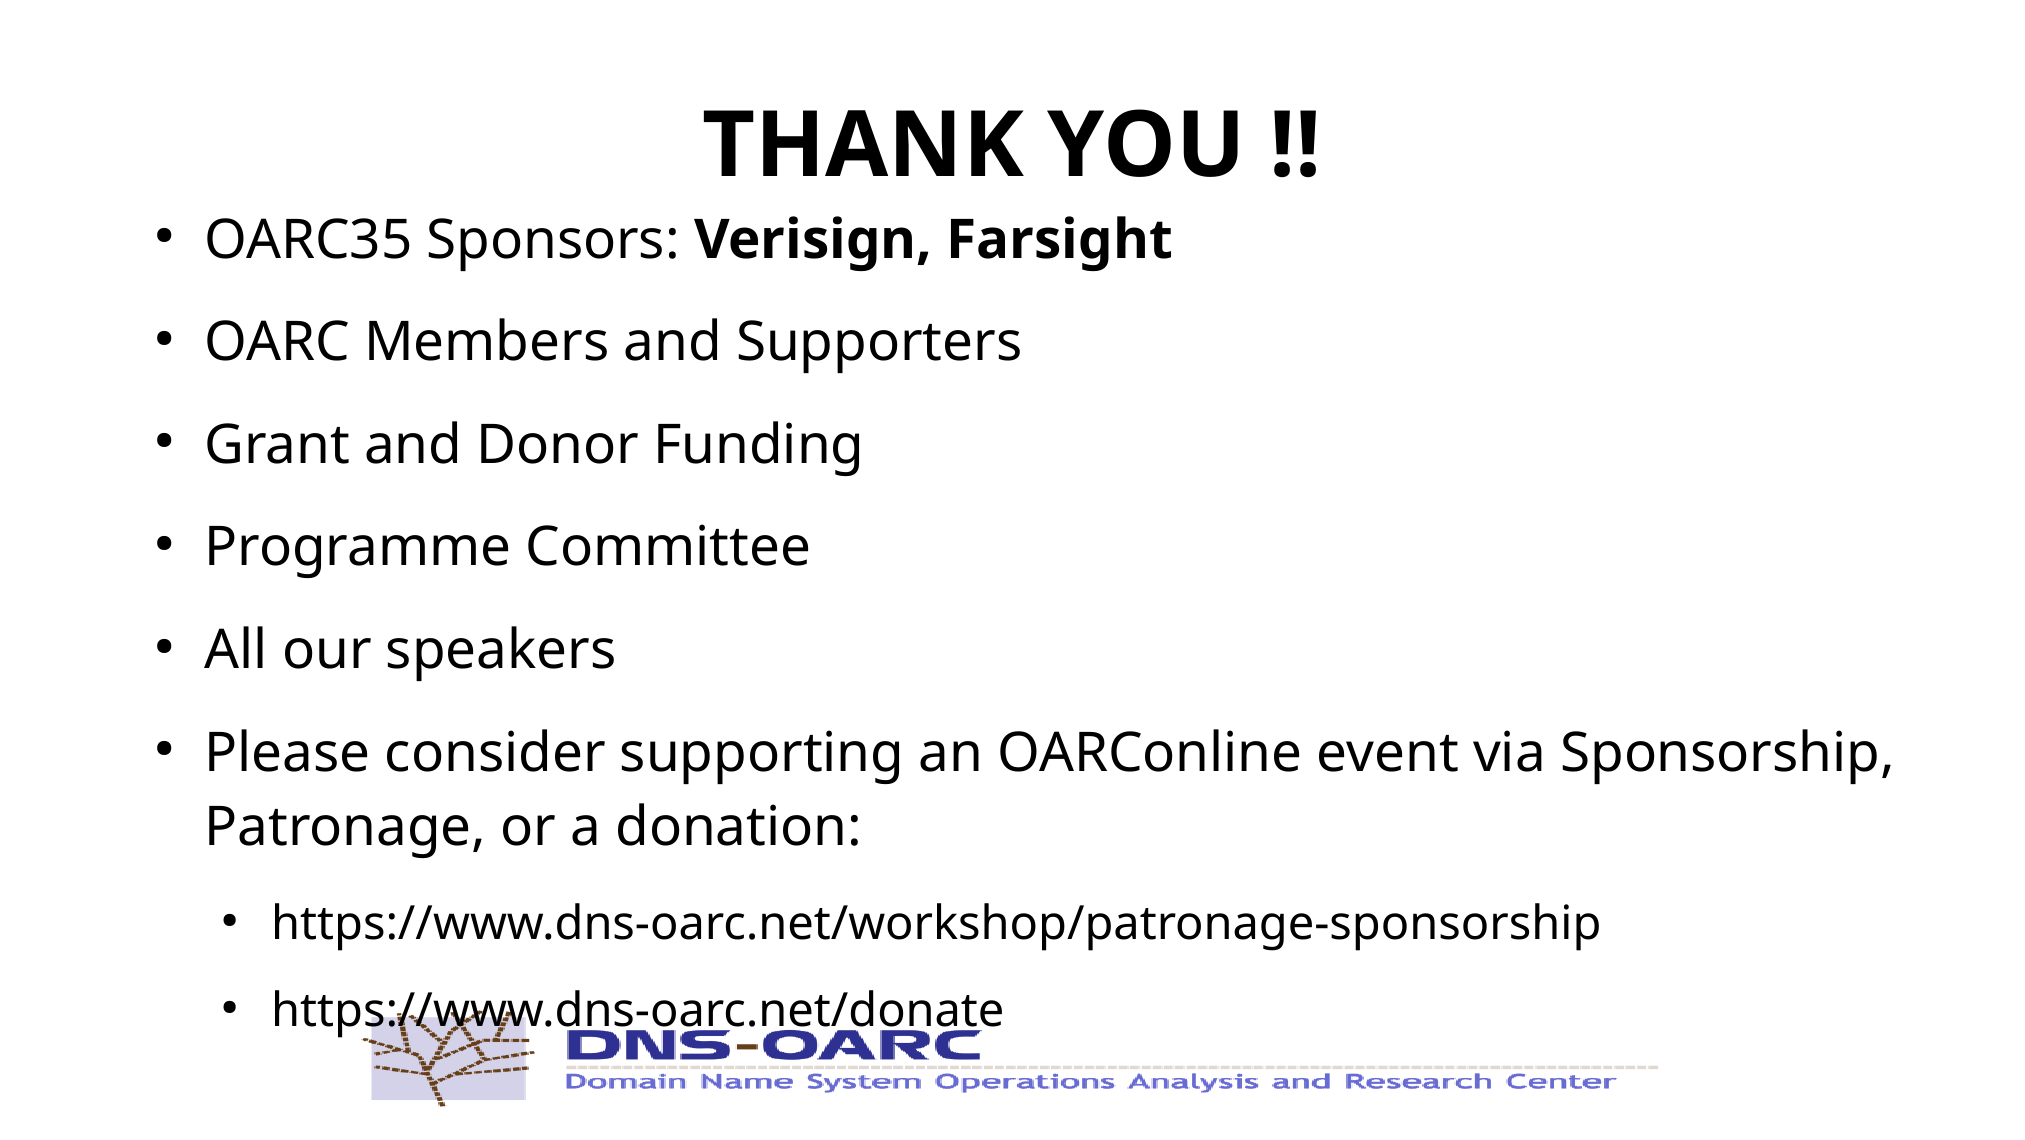

# THANK YOU !!
OARC35 Sponsors: Verisign, Farsight
OARC Members and Supporters
Grant and Donor Funding
Programme Committee
All our speakers
Please consider supporting an OARConline event via Sponsorship, Patronage, or a donation:
https://www.dns-oarc.net/workshop/patronage-sponsorship
https://www.dns-oarc.net/donate